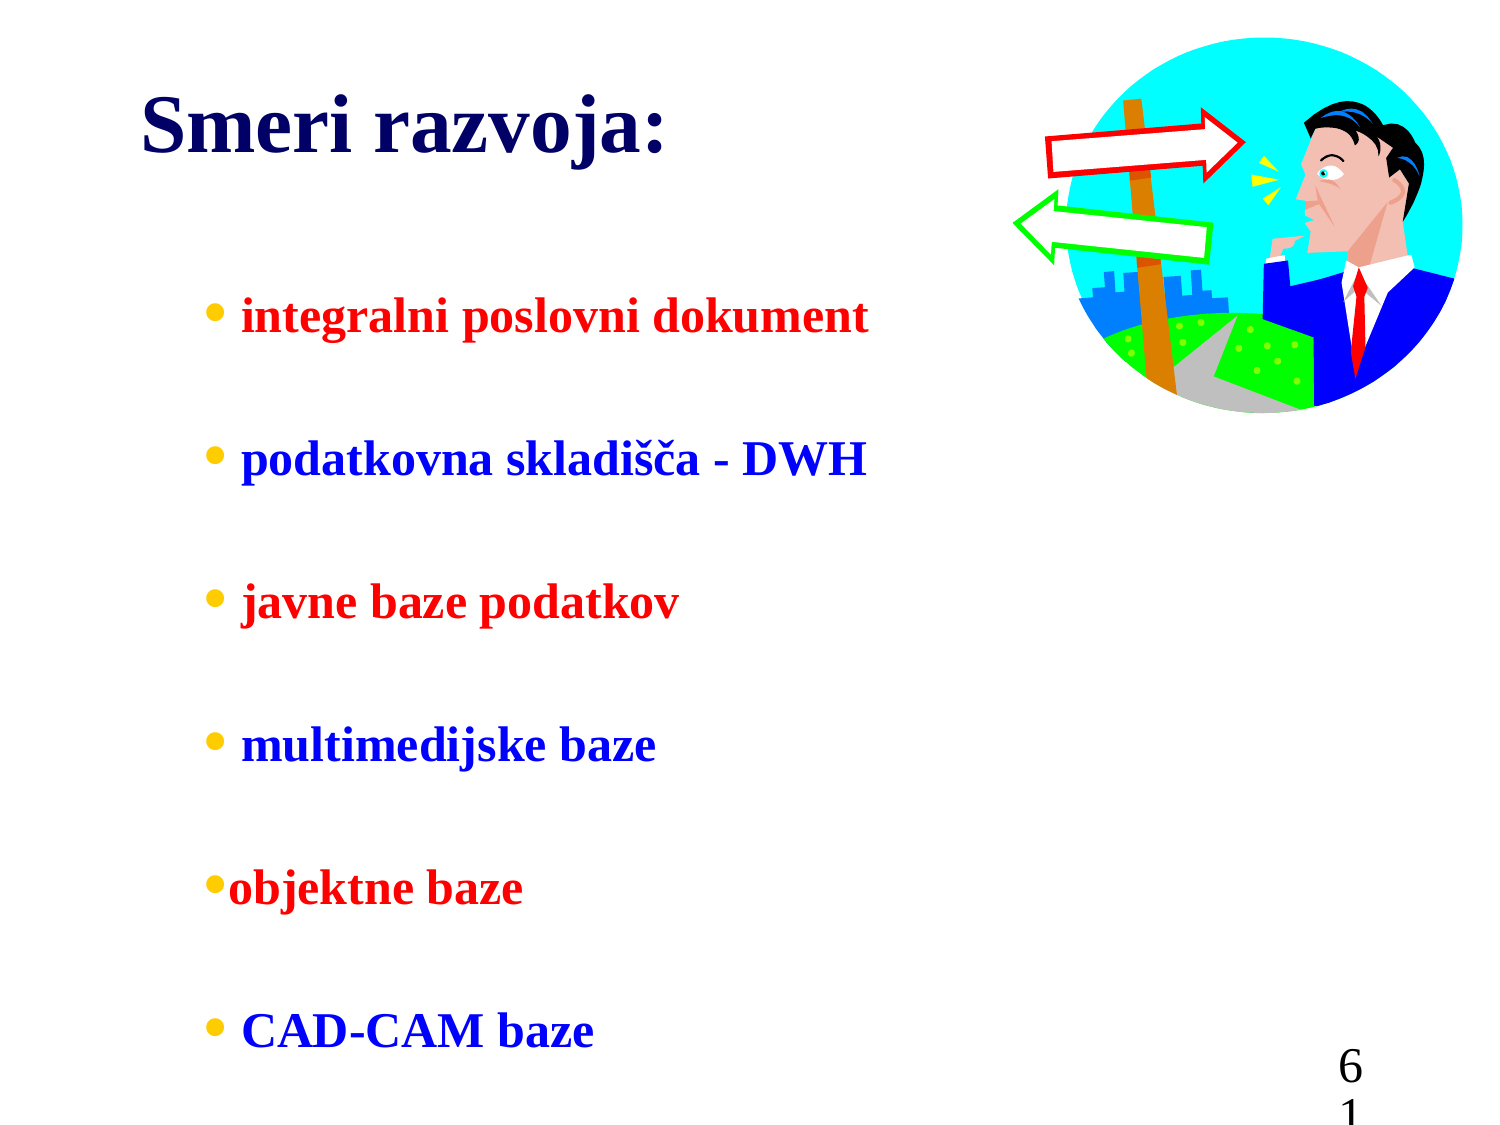

Smeri razvoja:
 integralni poslovni dokument
 podatkovna skladišča - DWH
 javne baze podatkov
 multimedijske baze
objektne baze
 CAD-CAM baze
 analiza podatkov (Data Mining)
FOV, V. Rajkovic
61